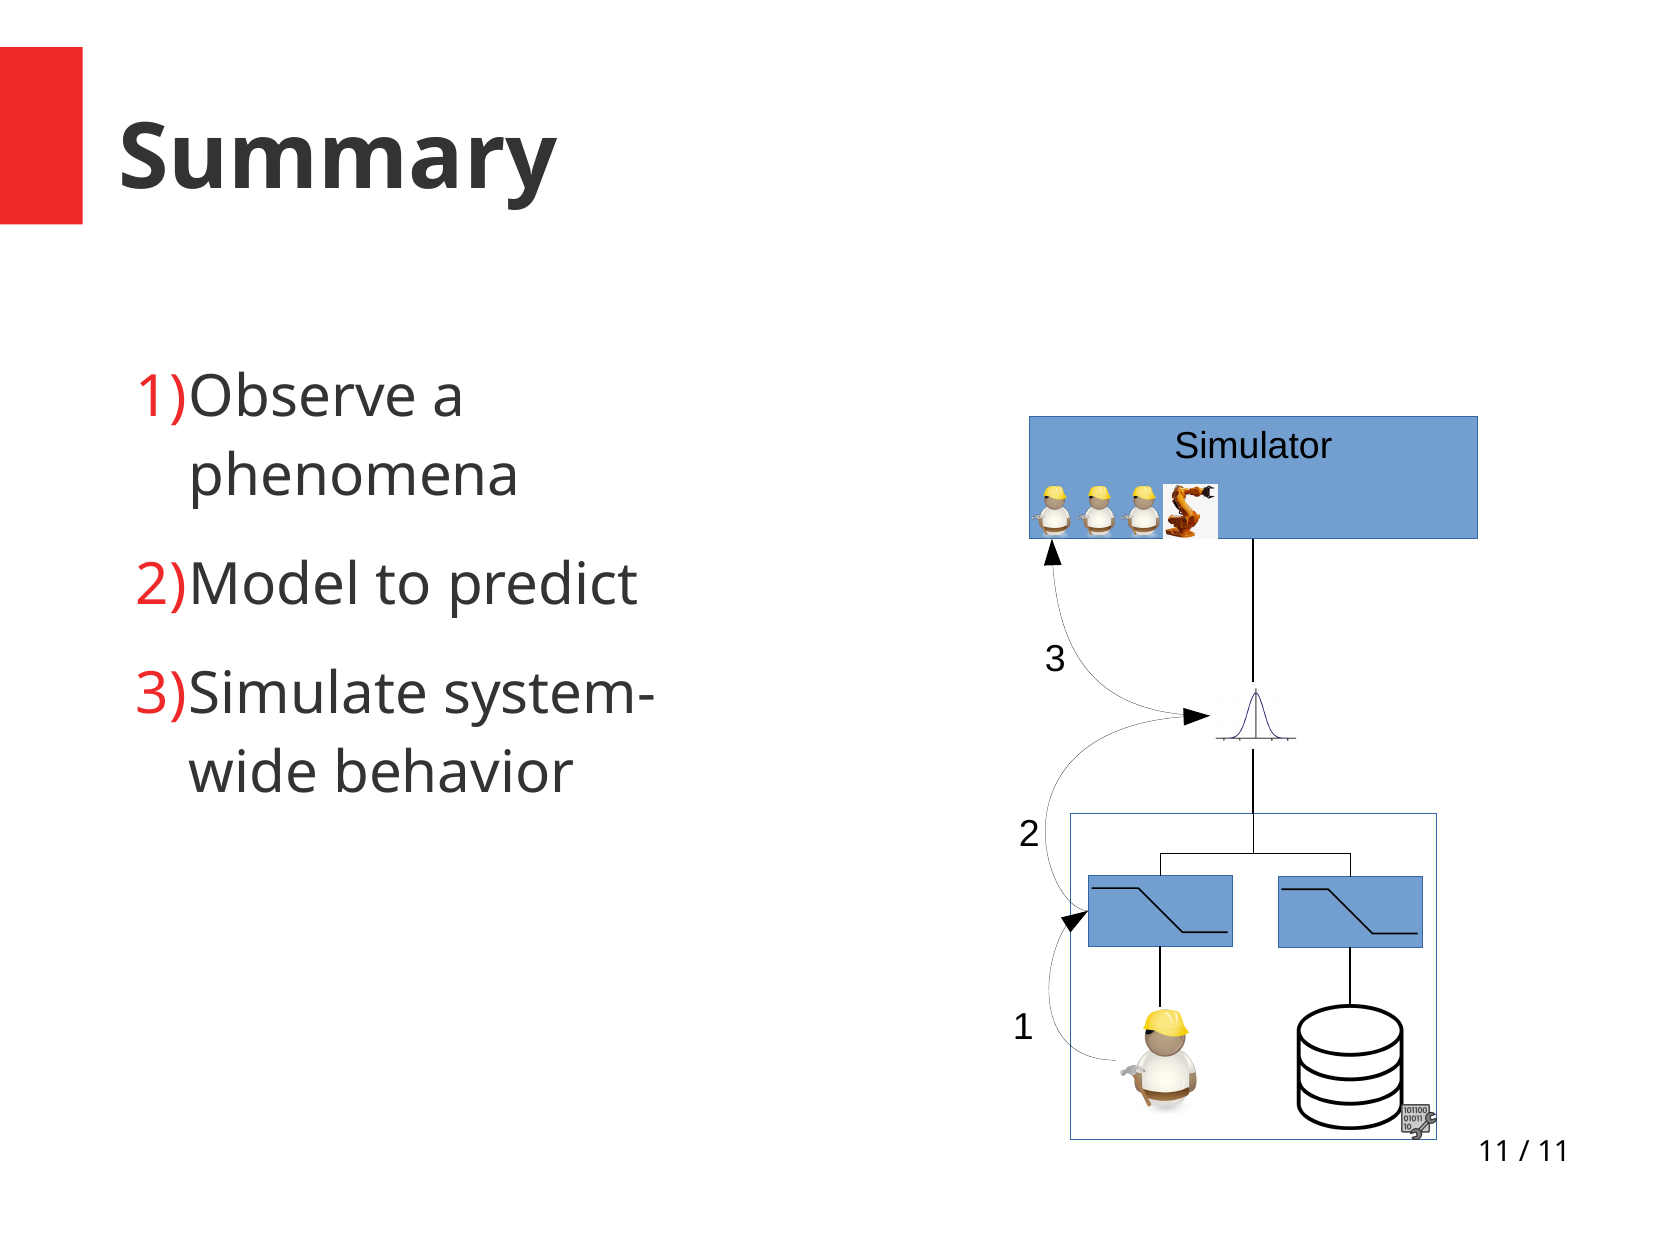

# Summary
Observe a phenomena
Model to predict
Simulate system-wide behavior
Simulator
3
2
1
11